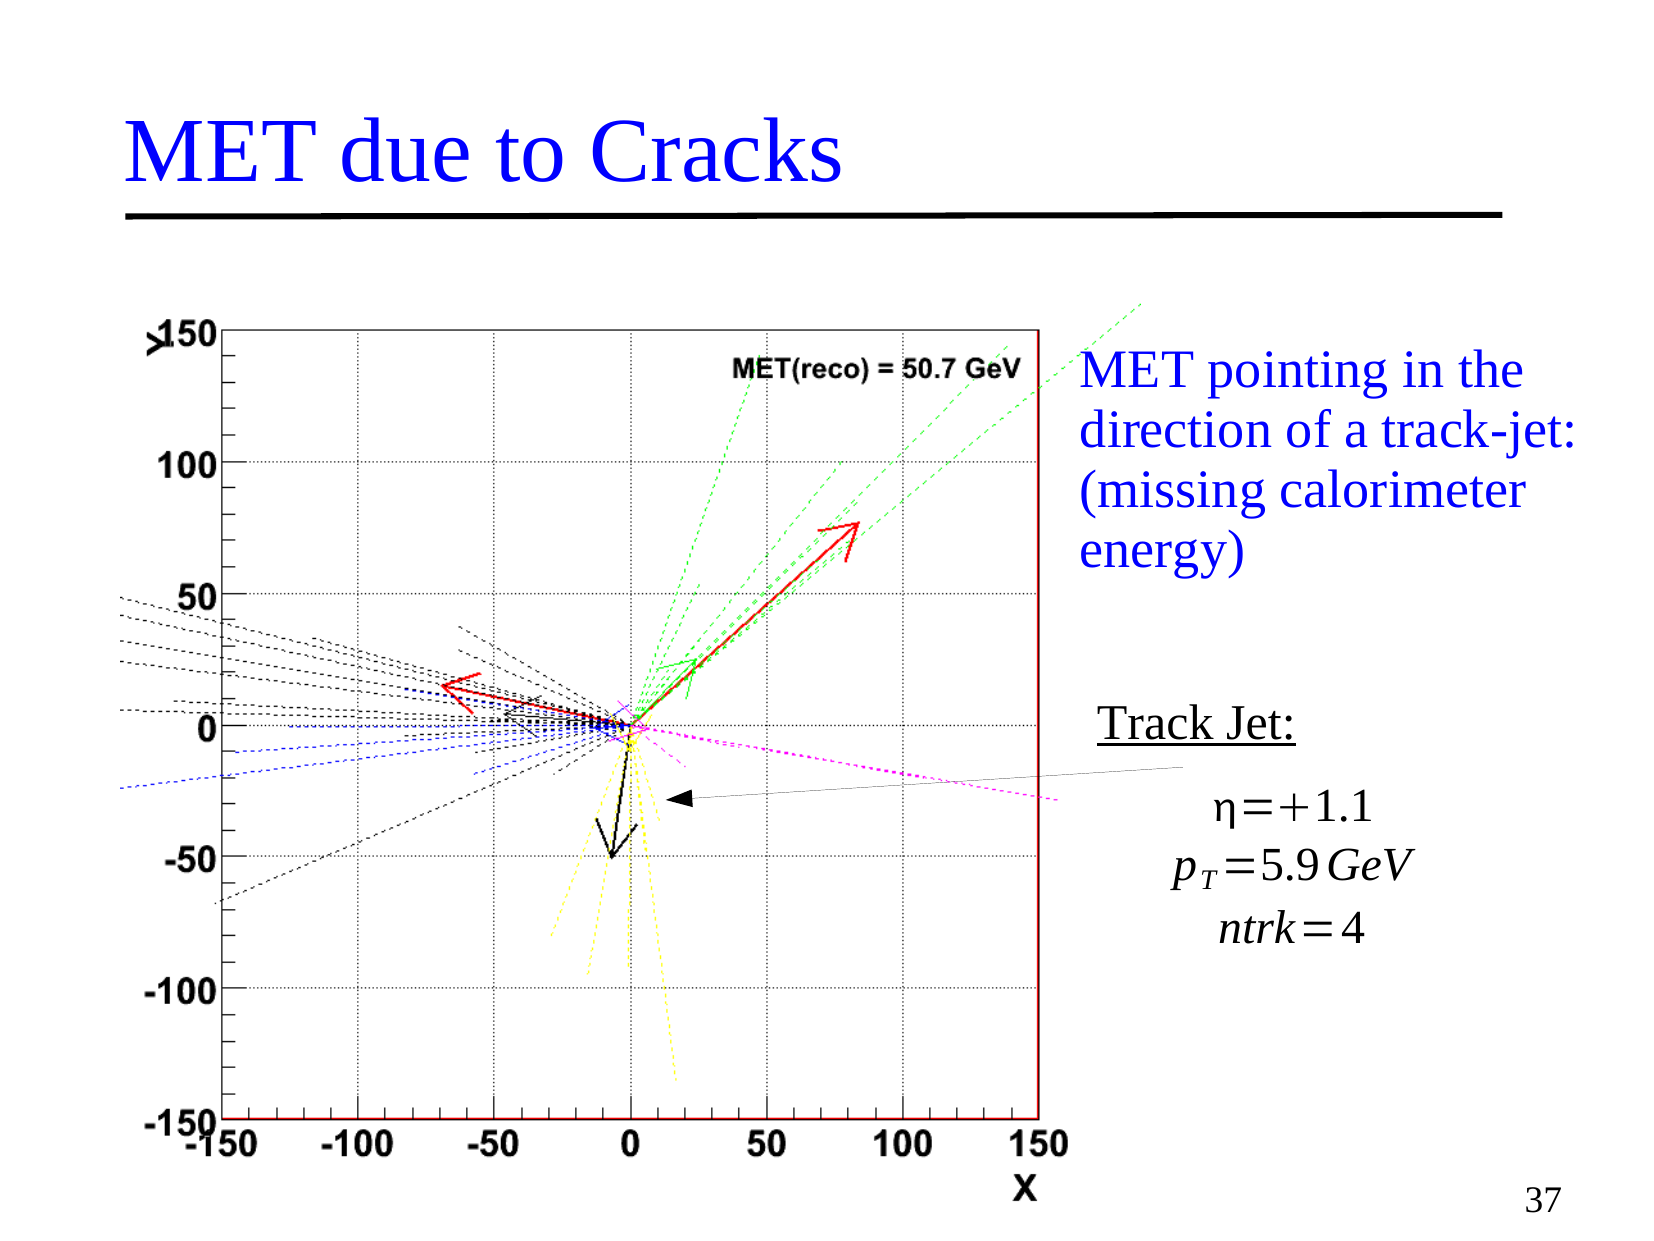

MET due to Cracks
MET pointing in the
direction of a track-jet:
(missing calorimeter
energy)
Track Jet: